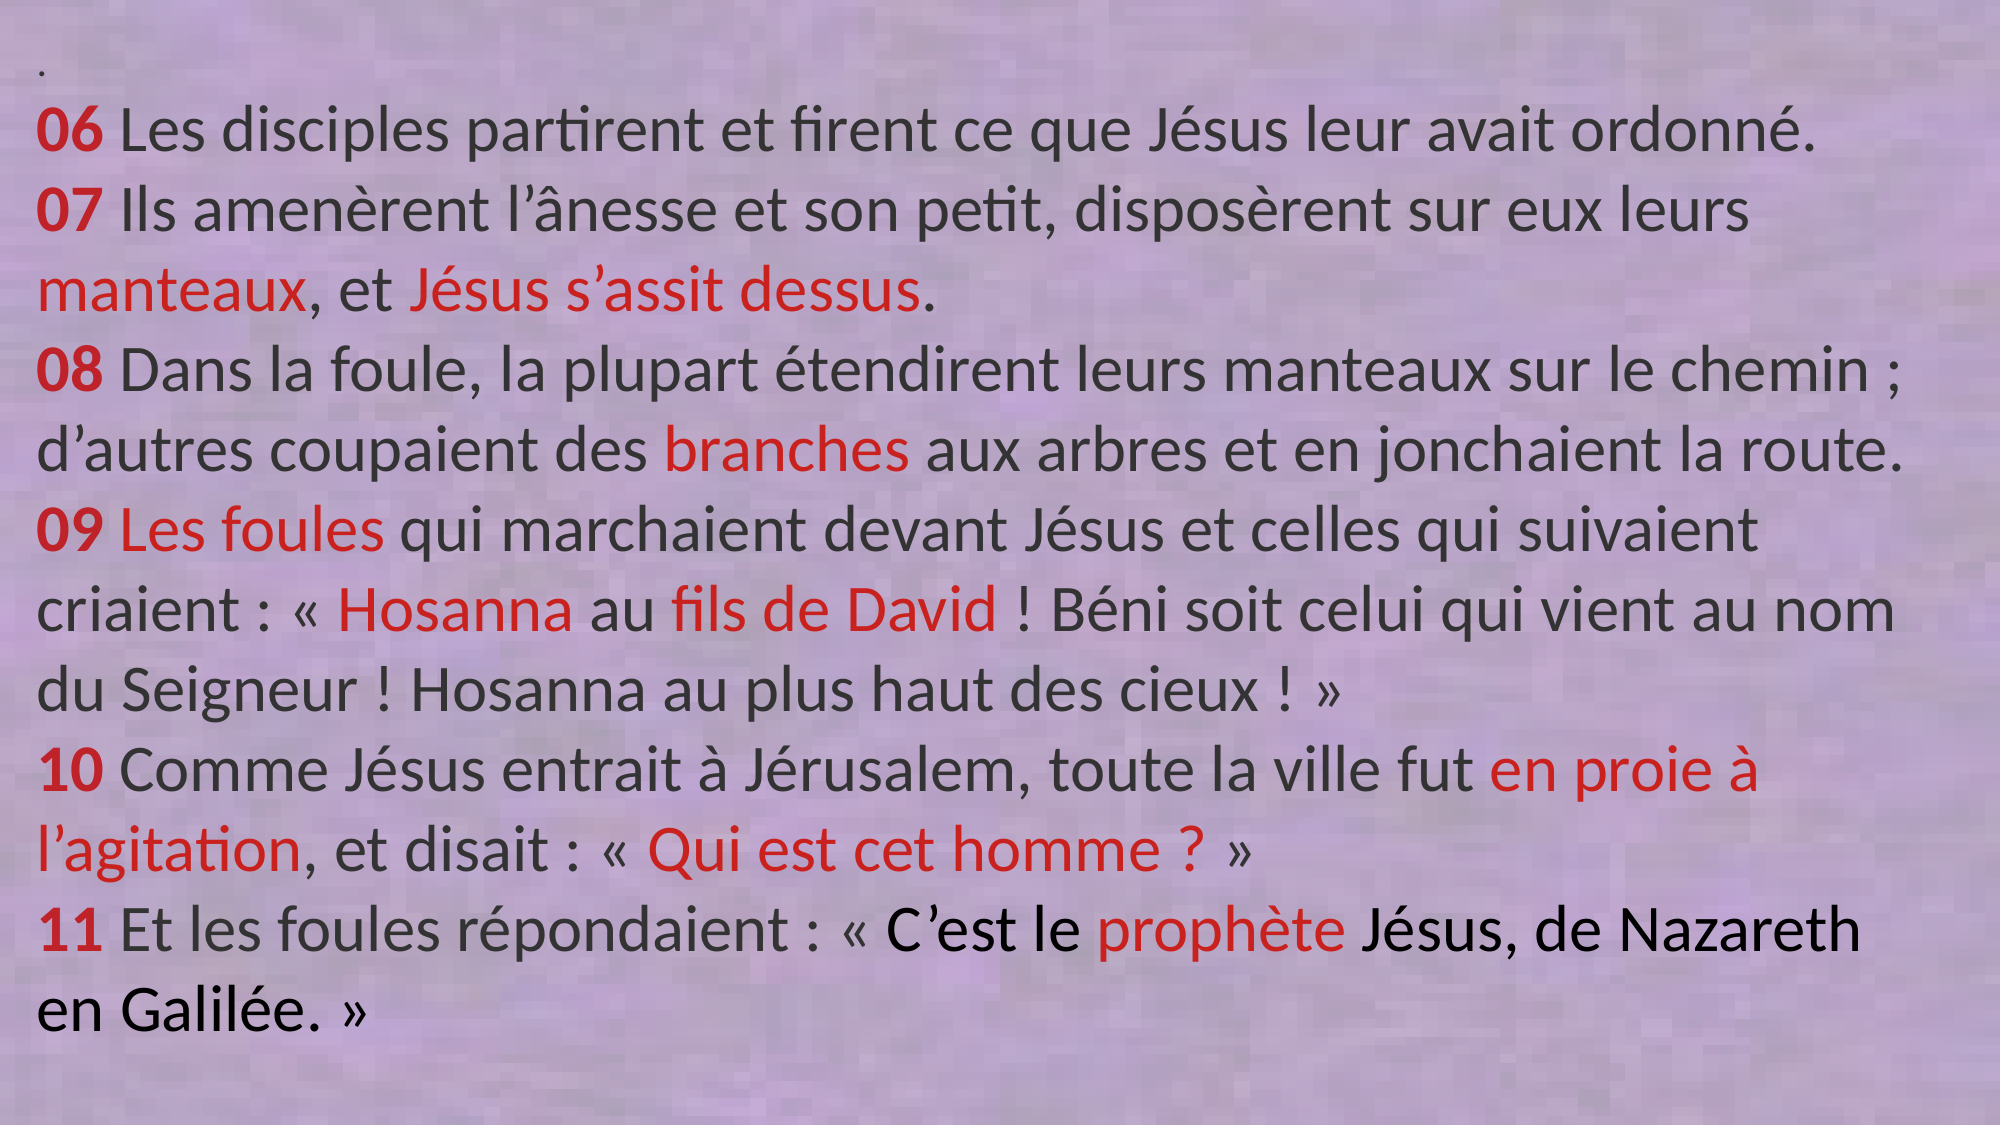

.
06 Les disciples partirent et firent ce que Jésus leur avait ordonné.
07 Ils amenèrent l’ânesse et son petit, disposèrent sur eux leurs manteaux, et Jésus s’assit dessus.
08 Dans la foule, la plupart étendirent leurs manteaux sur le chemin ; d’autres coupaient des branches aux arbres et en jonchaient la route.
09 Les foules qui marchaient devant Jésus et celles qui suivaient criaient : « Hosanna au fils de David ! Béni soit celui qui vient au nom du Seigneur ! Hosanna au plus haut des cieux ! »
10 Comme Jésus entrait à Jérusalem, toute la ville fut en proie à l’agitation, et disait : « Qui est cet homme ? »
11 Et les foules répondaient : « C’est le prophète Jésus, de Nazareth en Galilée. »